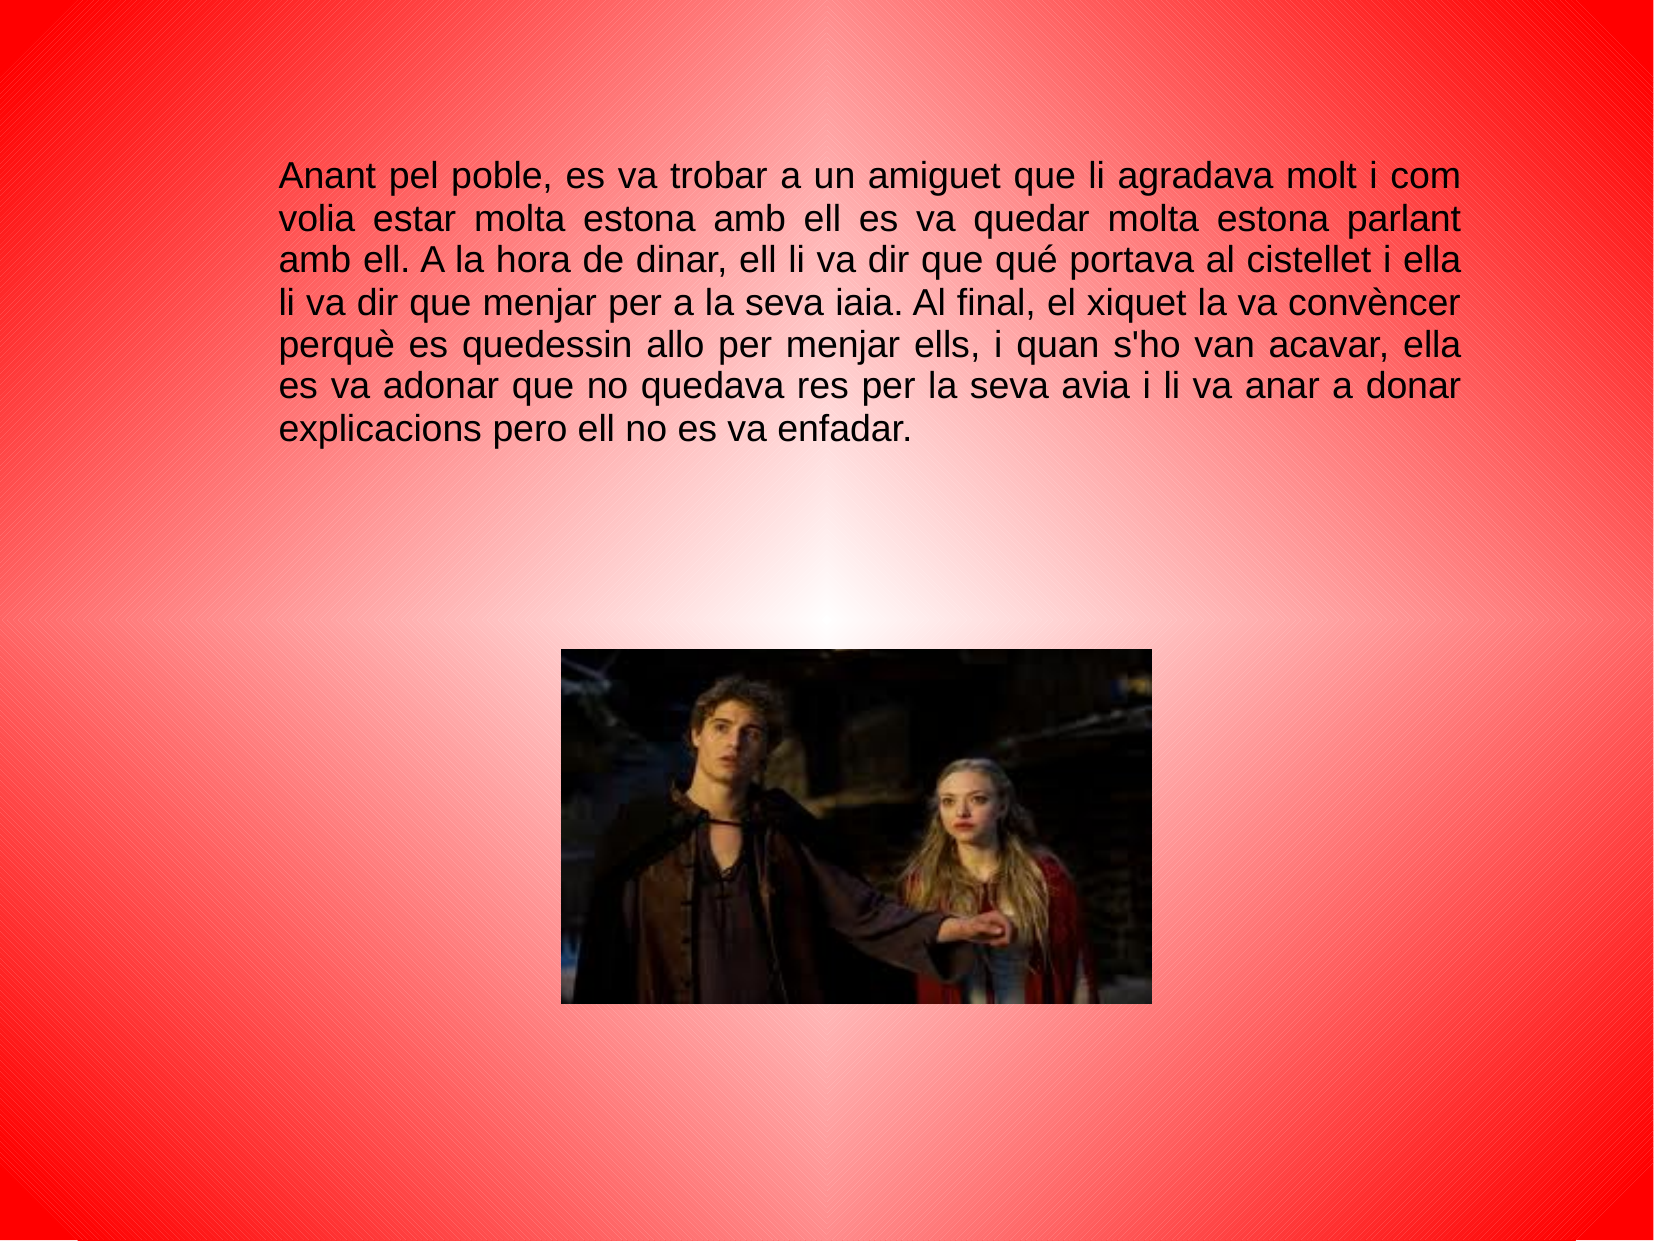

Anant pel poble, es va trobar a un amiguet que li agradava molt i com volia estar molta estona amb ell es va quedar molta estona parlant amb ell. A la hora de dinar, ell li va dir que qué portava al cistellet i ella li va dir que menjar per a la seva iaia. Al final, el xiquet la va convèncer perquè es quedessin allo per menjar ells, i quan s'ho van acavar, ella es va adonar que no quedava res per la seva avia i li va anar a donar explicacions pero ell no es va enfadar.